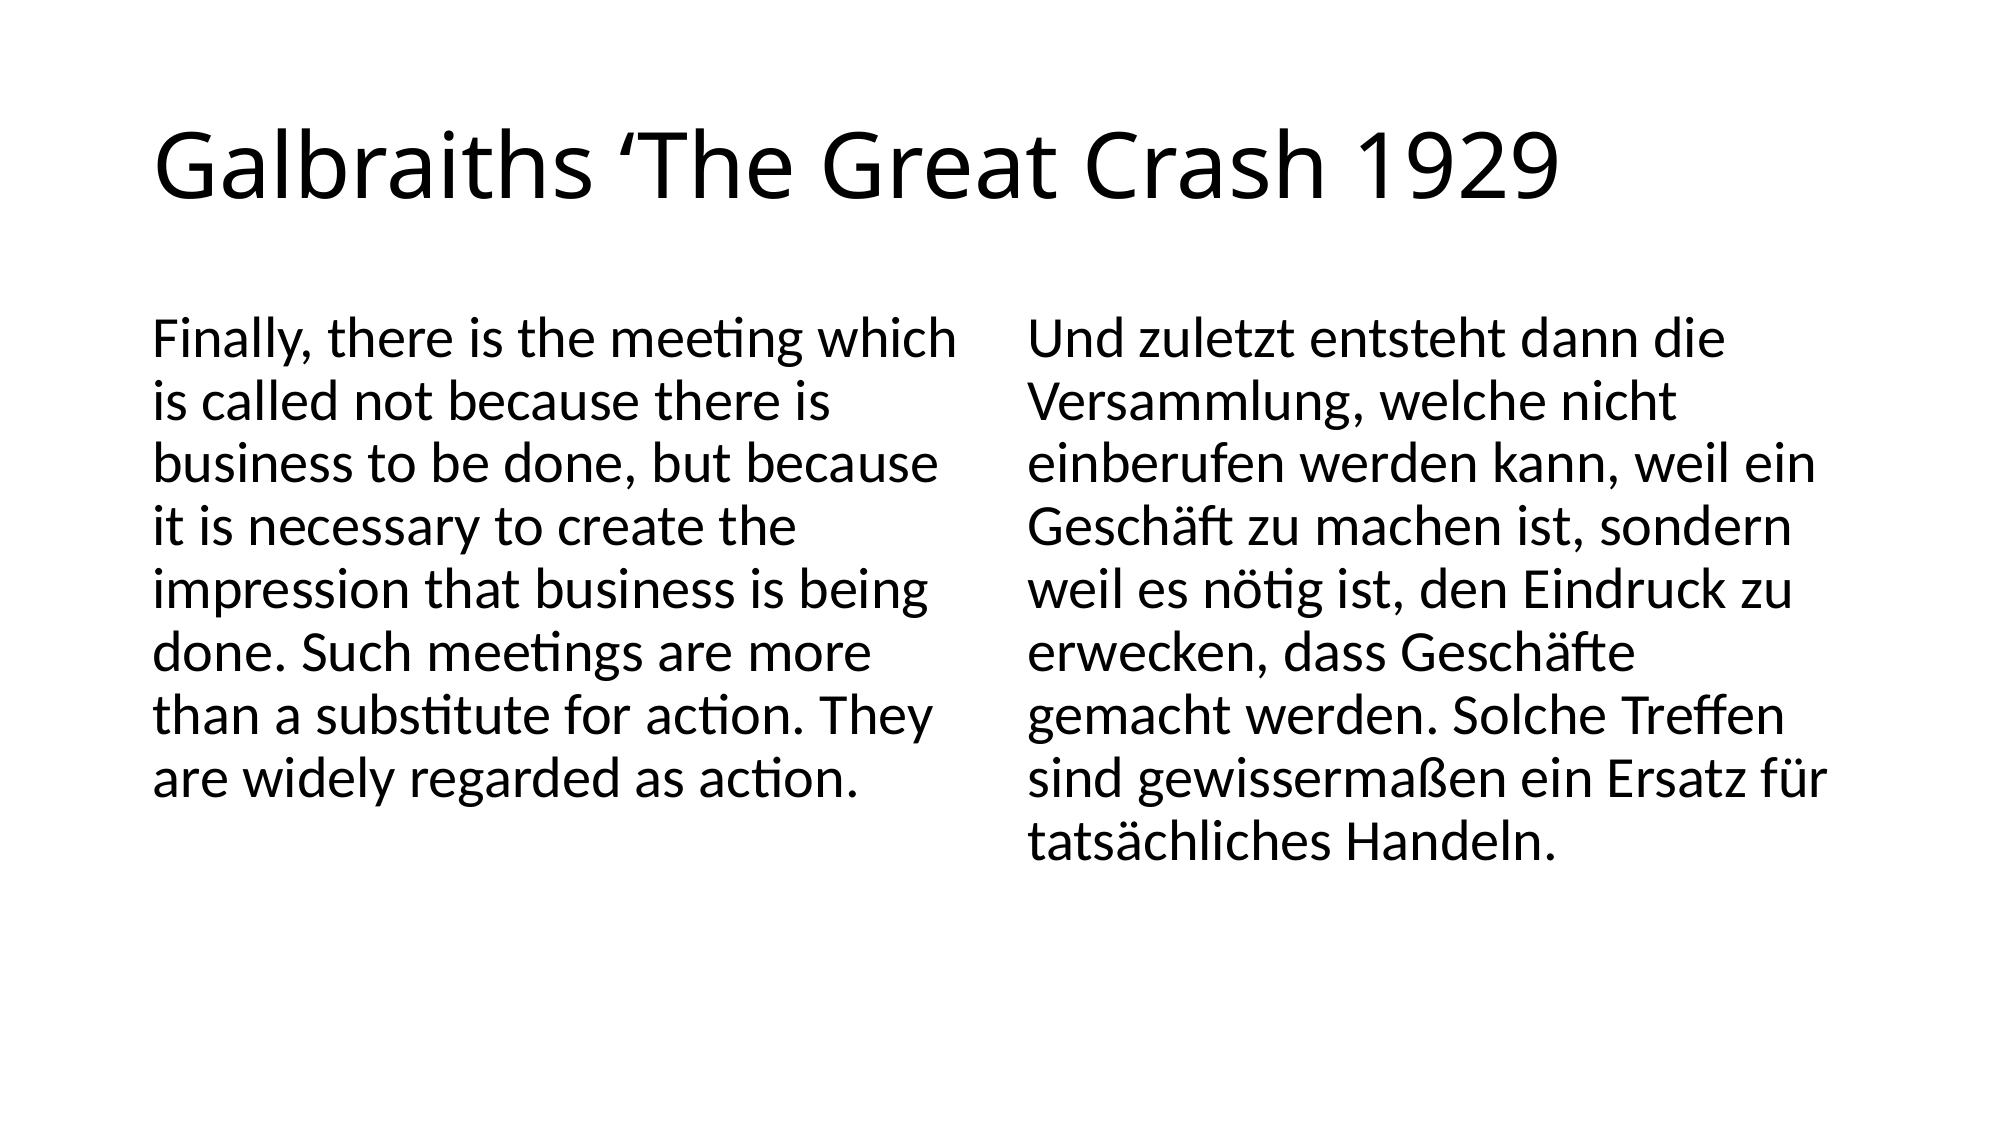

# Galbraiths ‘The Great Crash 1929
Finally, there is the meeting which is called not because there is business to be done, but because it is necessary to create the impression that business is being done. Such meetings are more than a substitute for action. They are widely regarded as action.
Und zuletzt entsteht dann die Versammlung, welche nicht einberufen werden kann, weil ein Geschäft zu machen ist, sondern weil es nötig ist, den Eindruck zu erwecken, dass Geschäfte gemacht werden. Solche Treffen sind gewissermaßen ein Ersatz für tatsächliches Handeln.